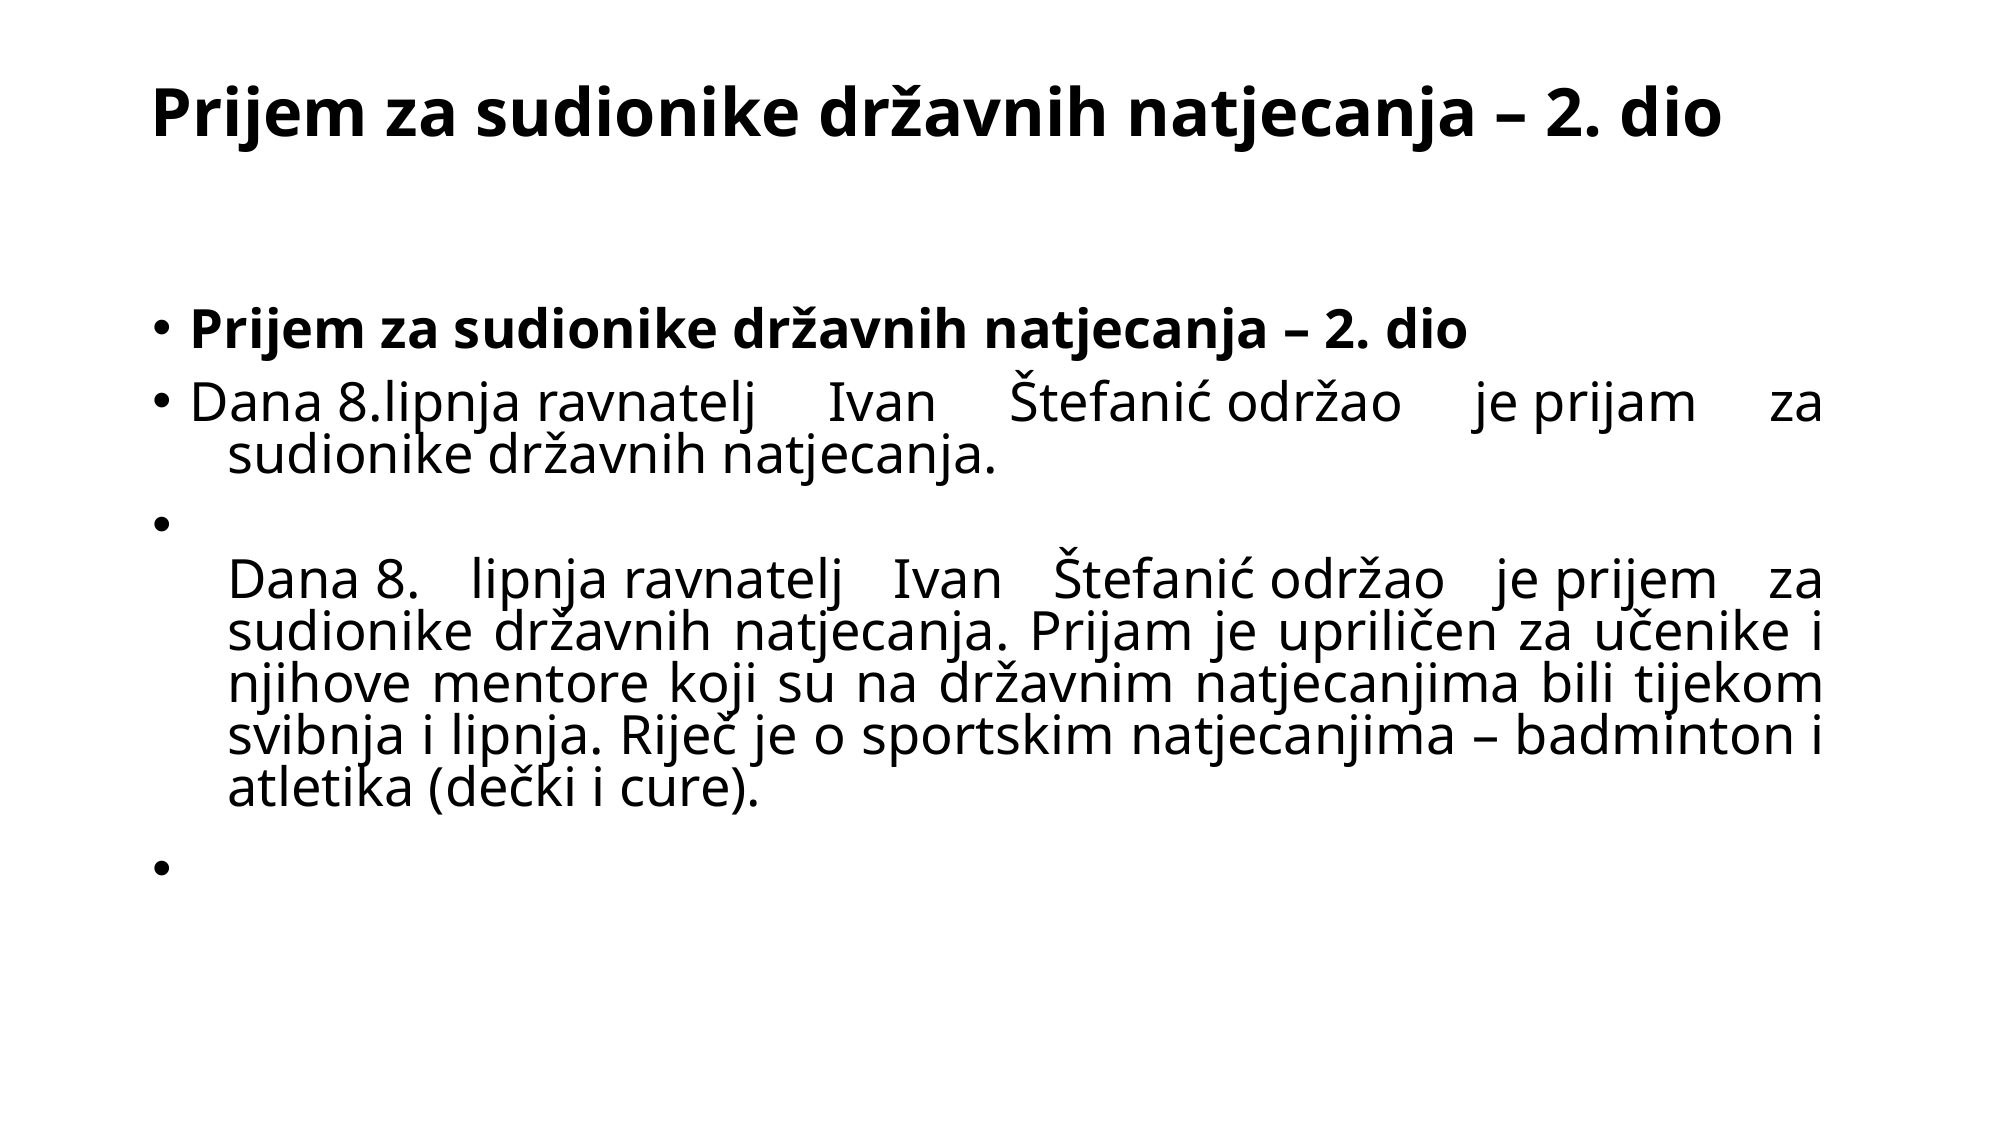

# Prijem za sudionike državnih natjecanja – 2. dio
Prijem za sudionike državnih natjecanja – 2. dio
Dana 8.lipnja ravnatelj Ivan Štefanić održao je prijam za sudionike državnih natjecanja.
Dana 8. lipnja ravnatelj Ivan Štefanić održao je prijem za sudionike državnih natjecanja. Prijam je upriličen za učenike i njihove mentore koji su na državnim natjecanjima bili tijekom svibnja i lipnja. Riječ je o sportskim natjecanjima – badminton i atletika (dečki i cure).